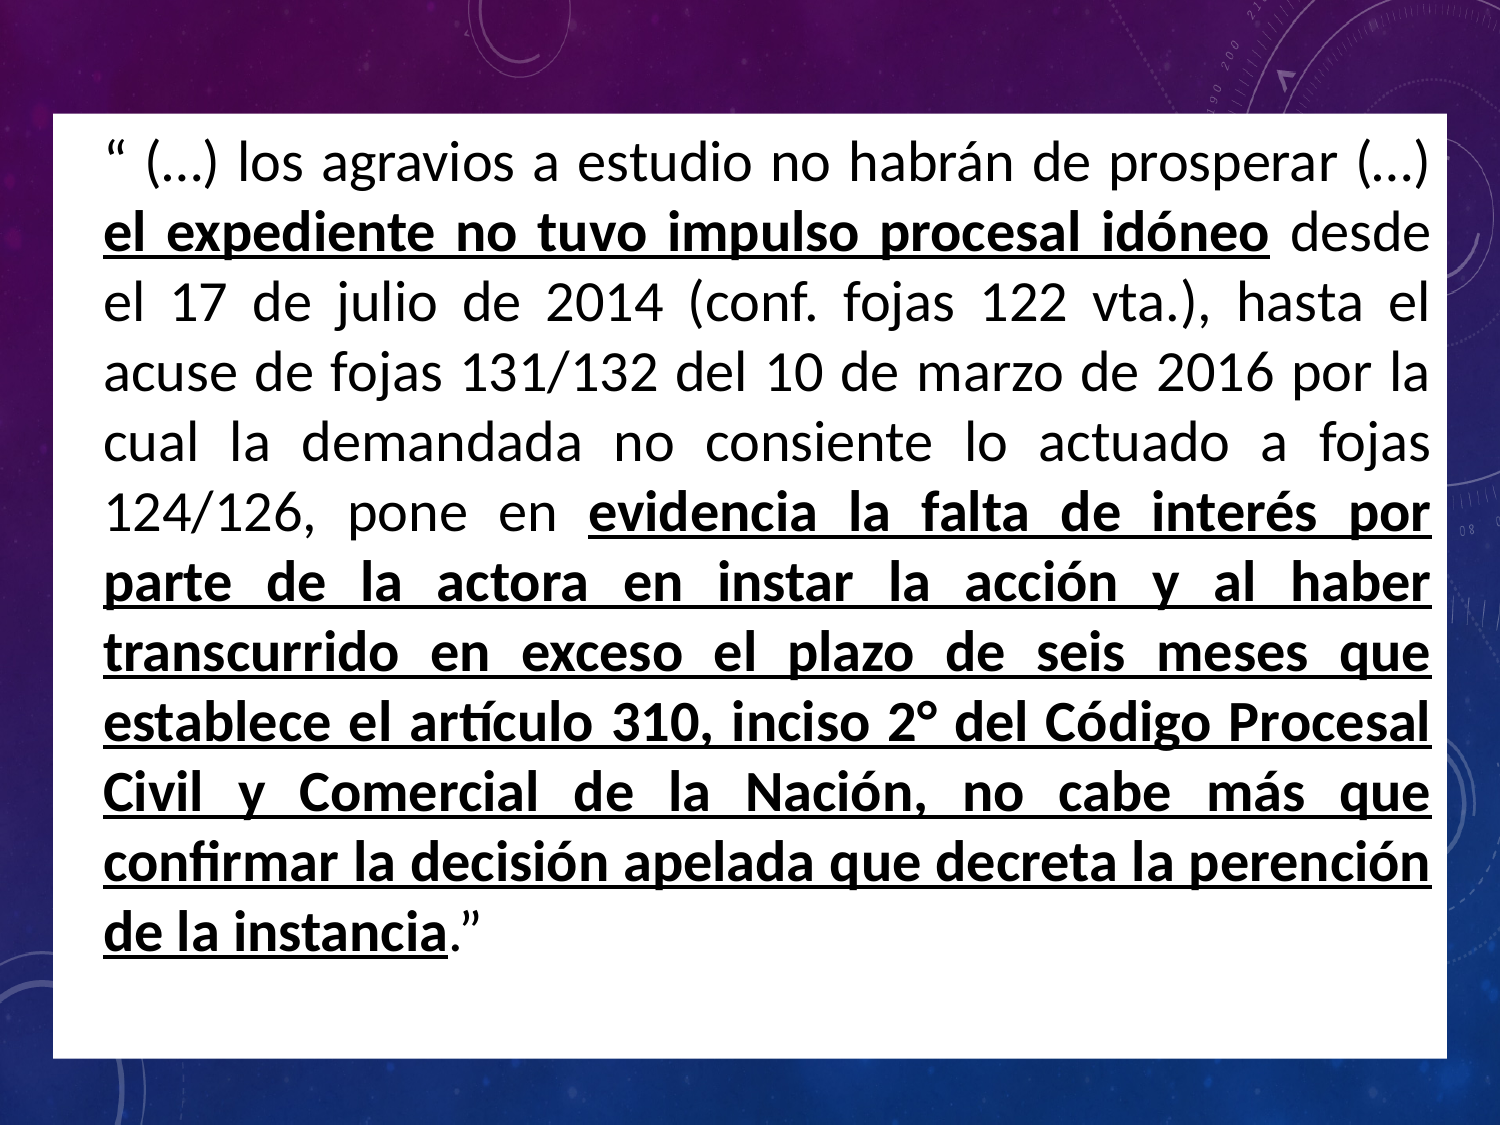

# “ (…) los agravios a estudio no habrán de prosperar (…) el expediente no tuvo impulso procesal idóneo desde el 17 de julio de 2014 (conf. fojas 122 vta.), hasta el acuse de fojas 131/132 del 10 de marzo de 2016 por la cual la demandada no consiente lo actuado a fojas 124/126, pone en evidencia la falta de interés por parte de la actora en instar la acción y al haber transcurrido en exceso el plazo de seis meses que establece el artículo 310, inciso 2° del Código Procesal Civil y Comercial de la Nación, no cabe más que confirmar la decisión apelada que decreta la perención de la instancia.”